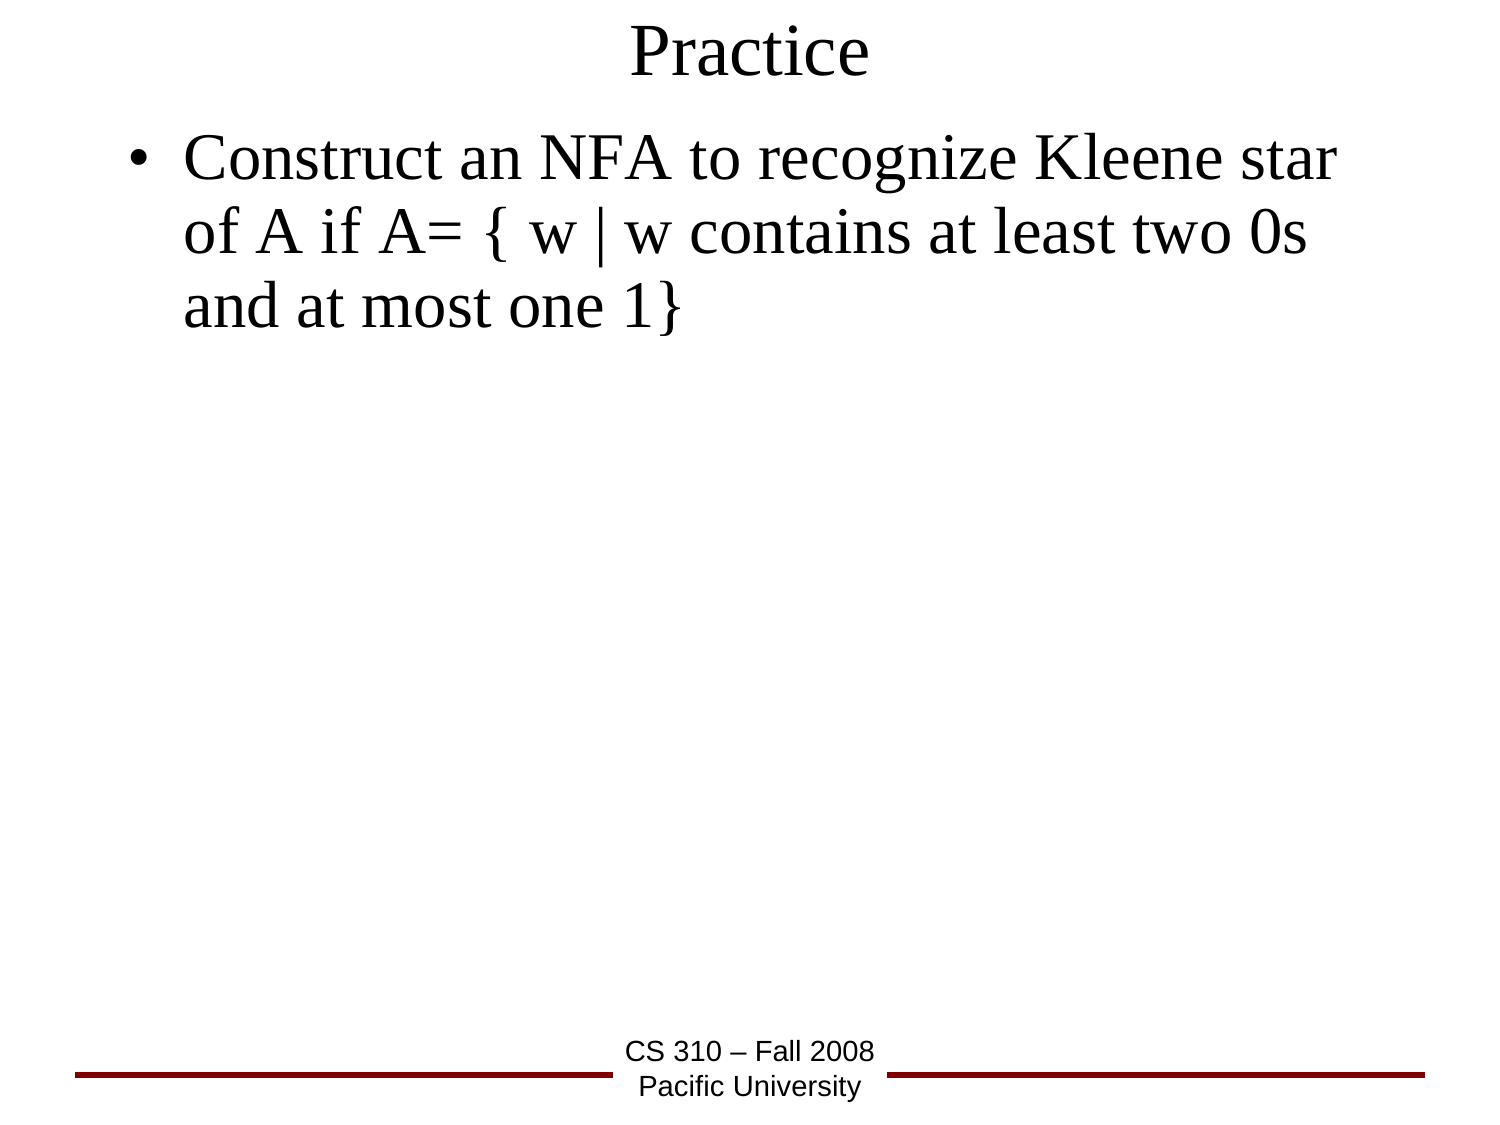

# Practice
Construct an NFA to recognize Kleene star of A if A= { w | w contains at least two 0s and at most one 1}